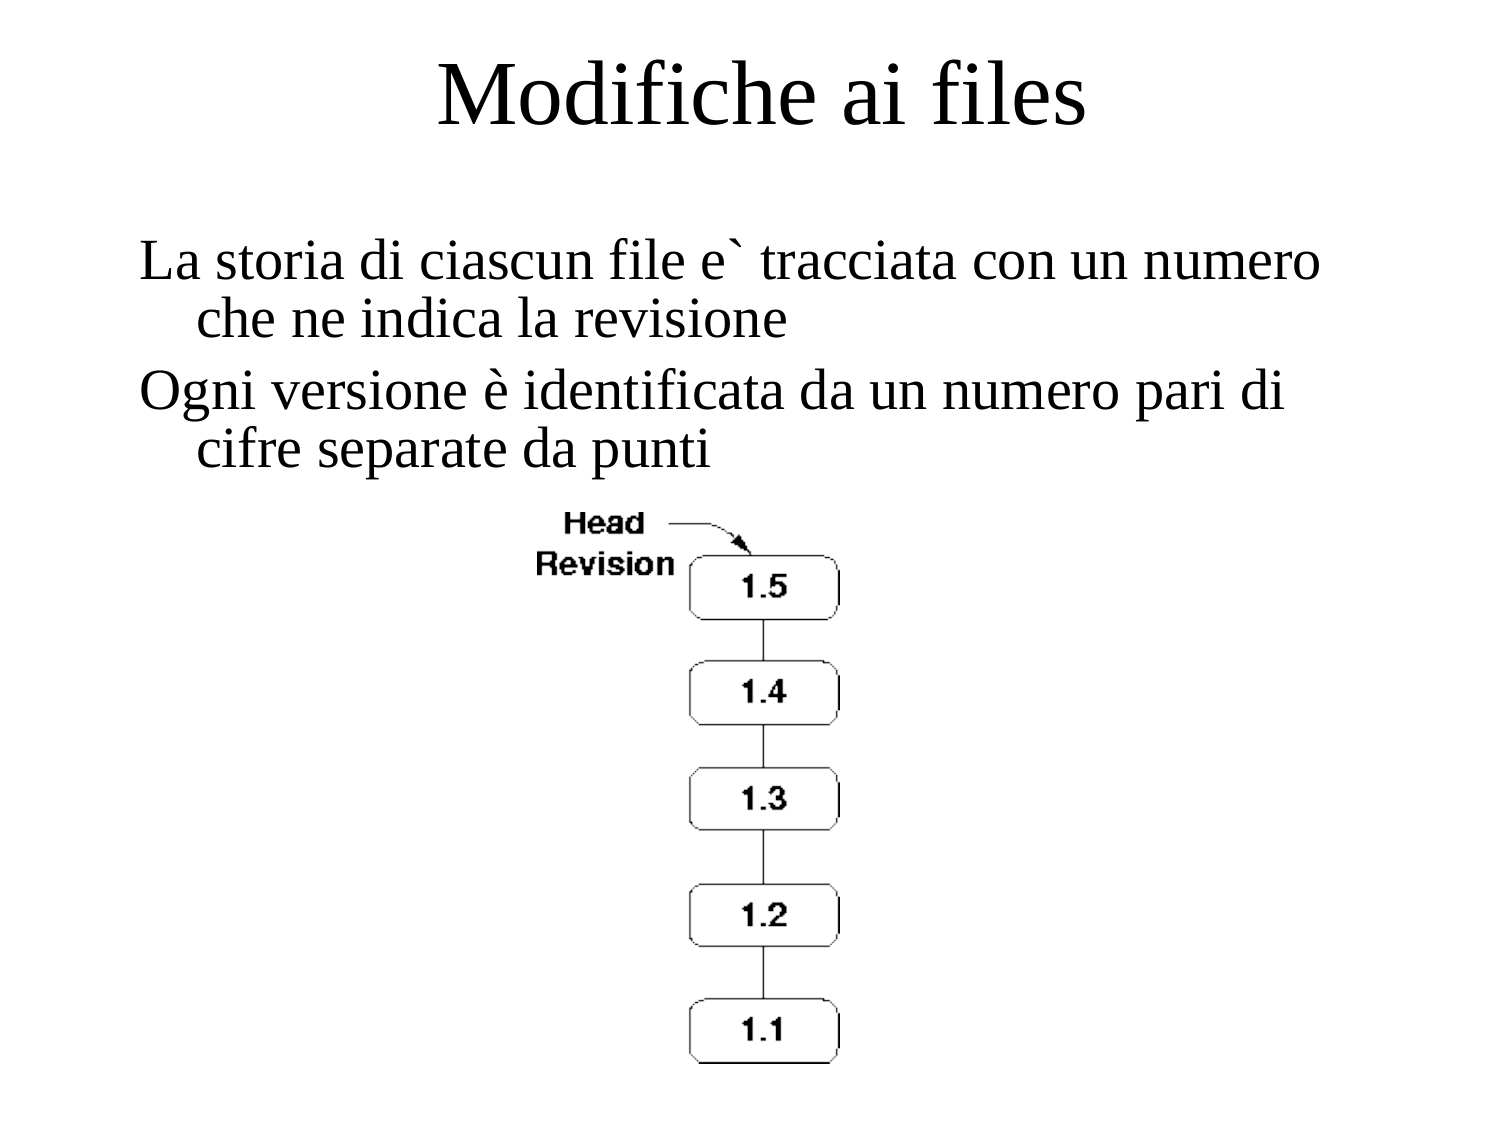

# Modifiche ai files
La storia di ciascun file e` tracciata con un numero che ne indica la revisione
Ogni versione è identificata da un numero pari di cifre separate da punti